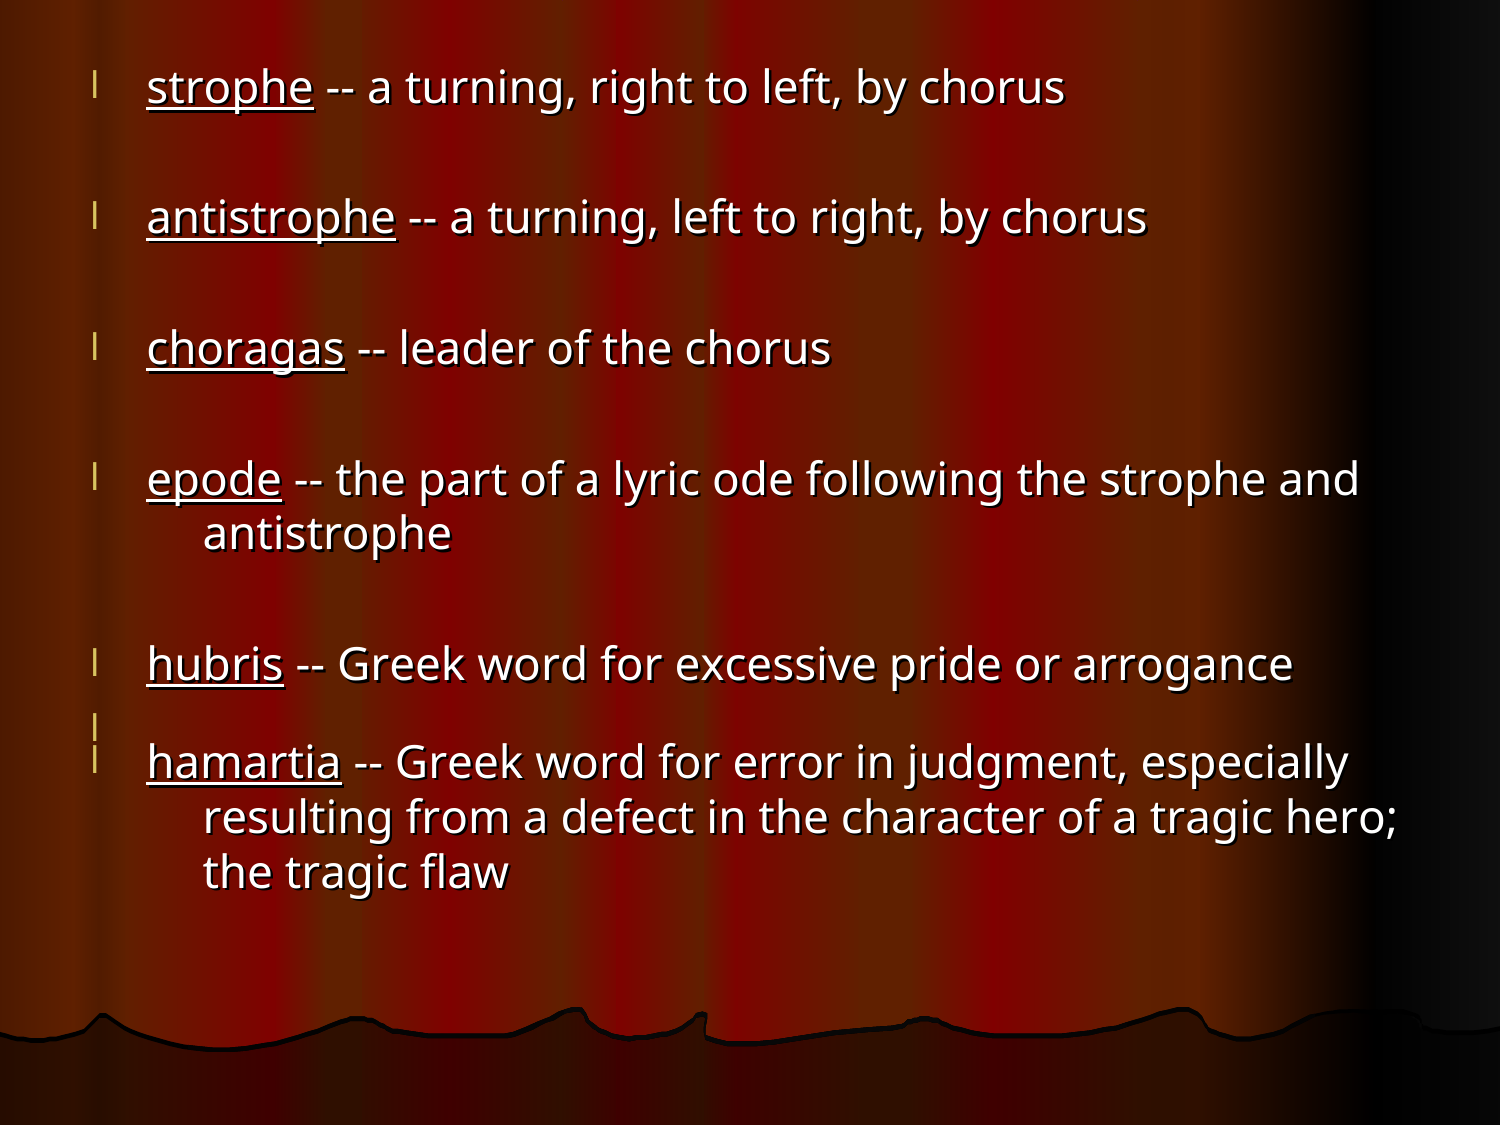

# strophe -- a turning, right to left, by chorus
antistrophe -- a turning, left to right, by chorus
choragas -- leader of the chorus
epode -- the part of a lyric ode following the strophe and antistrophe
hubris -- Greek word for excessive pride or arrogance
hamartia -- Greek word for error in judgment, especially resulting from a defect in the character of a tragic hero; the tragic flaw